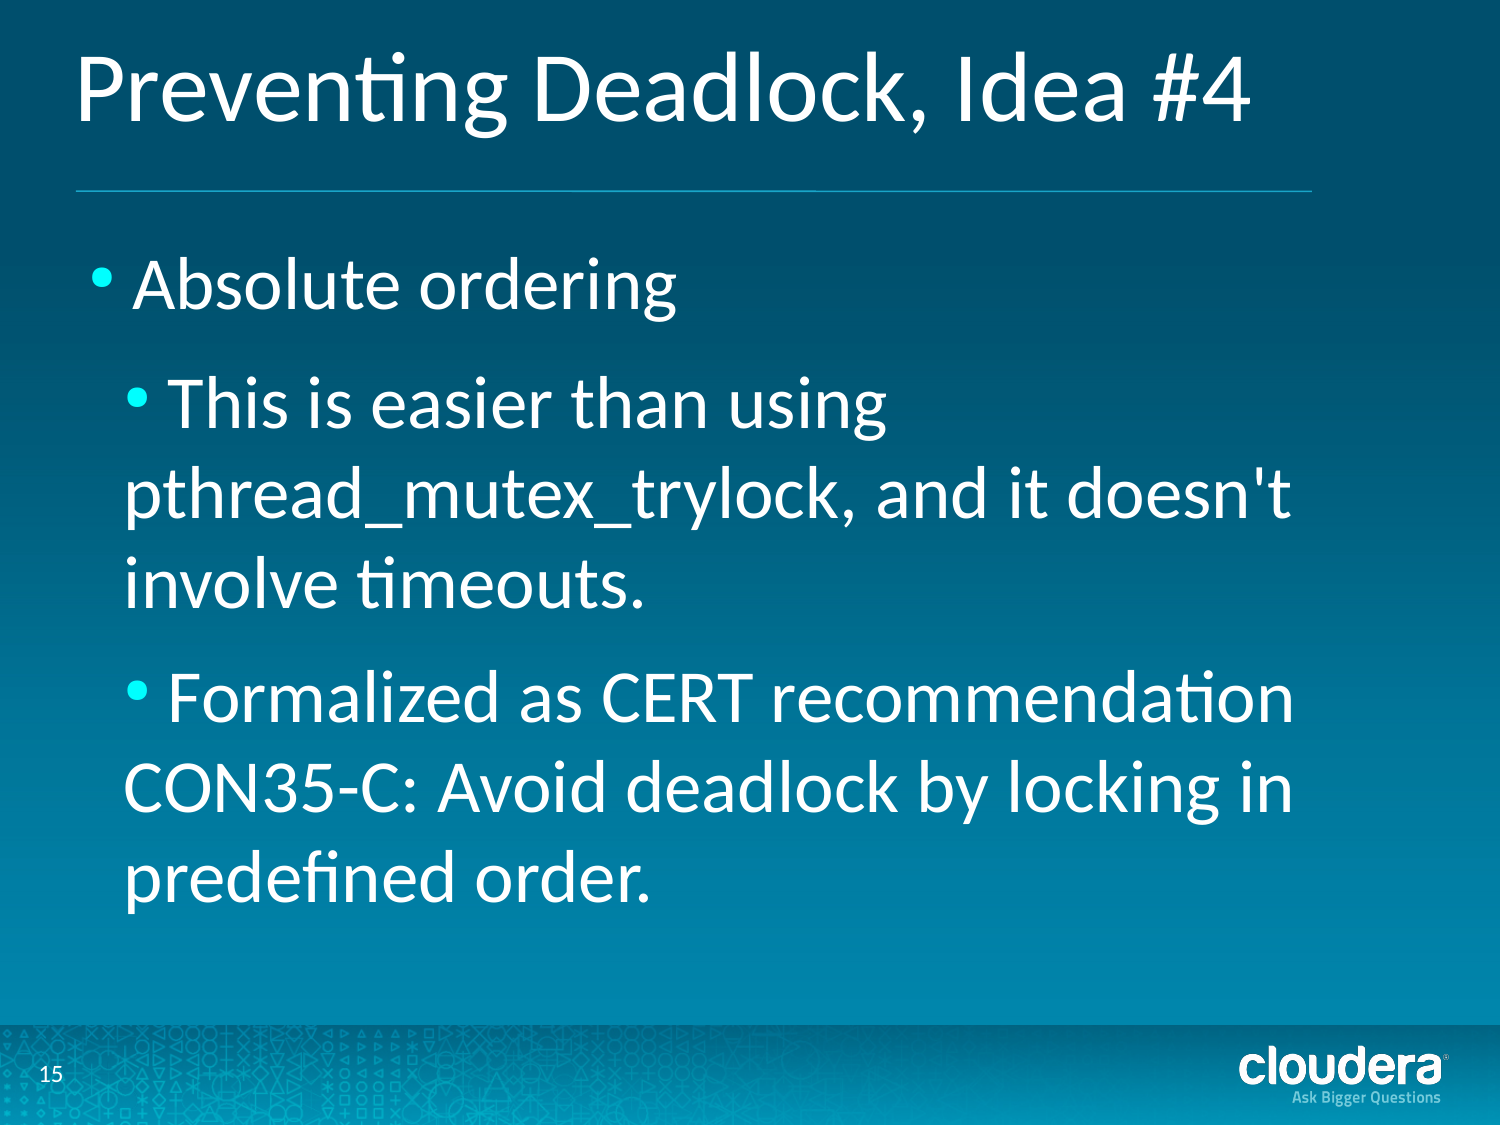

# Preventing Deadlock, Idea #4
 Absolute ordering
 This is easier than using pthread_mutex_trylock, and it doesn't involve timeouts.
 Formalized as CERT recommendation CON35-C: Avoid deadlock by locking in predefined order.